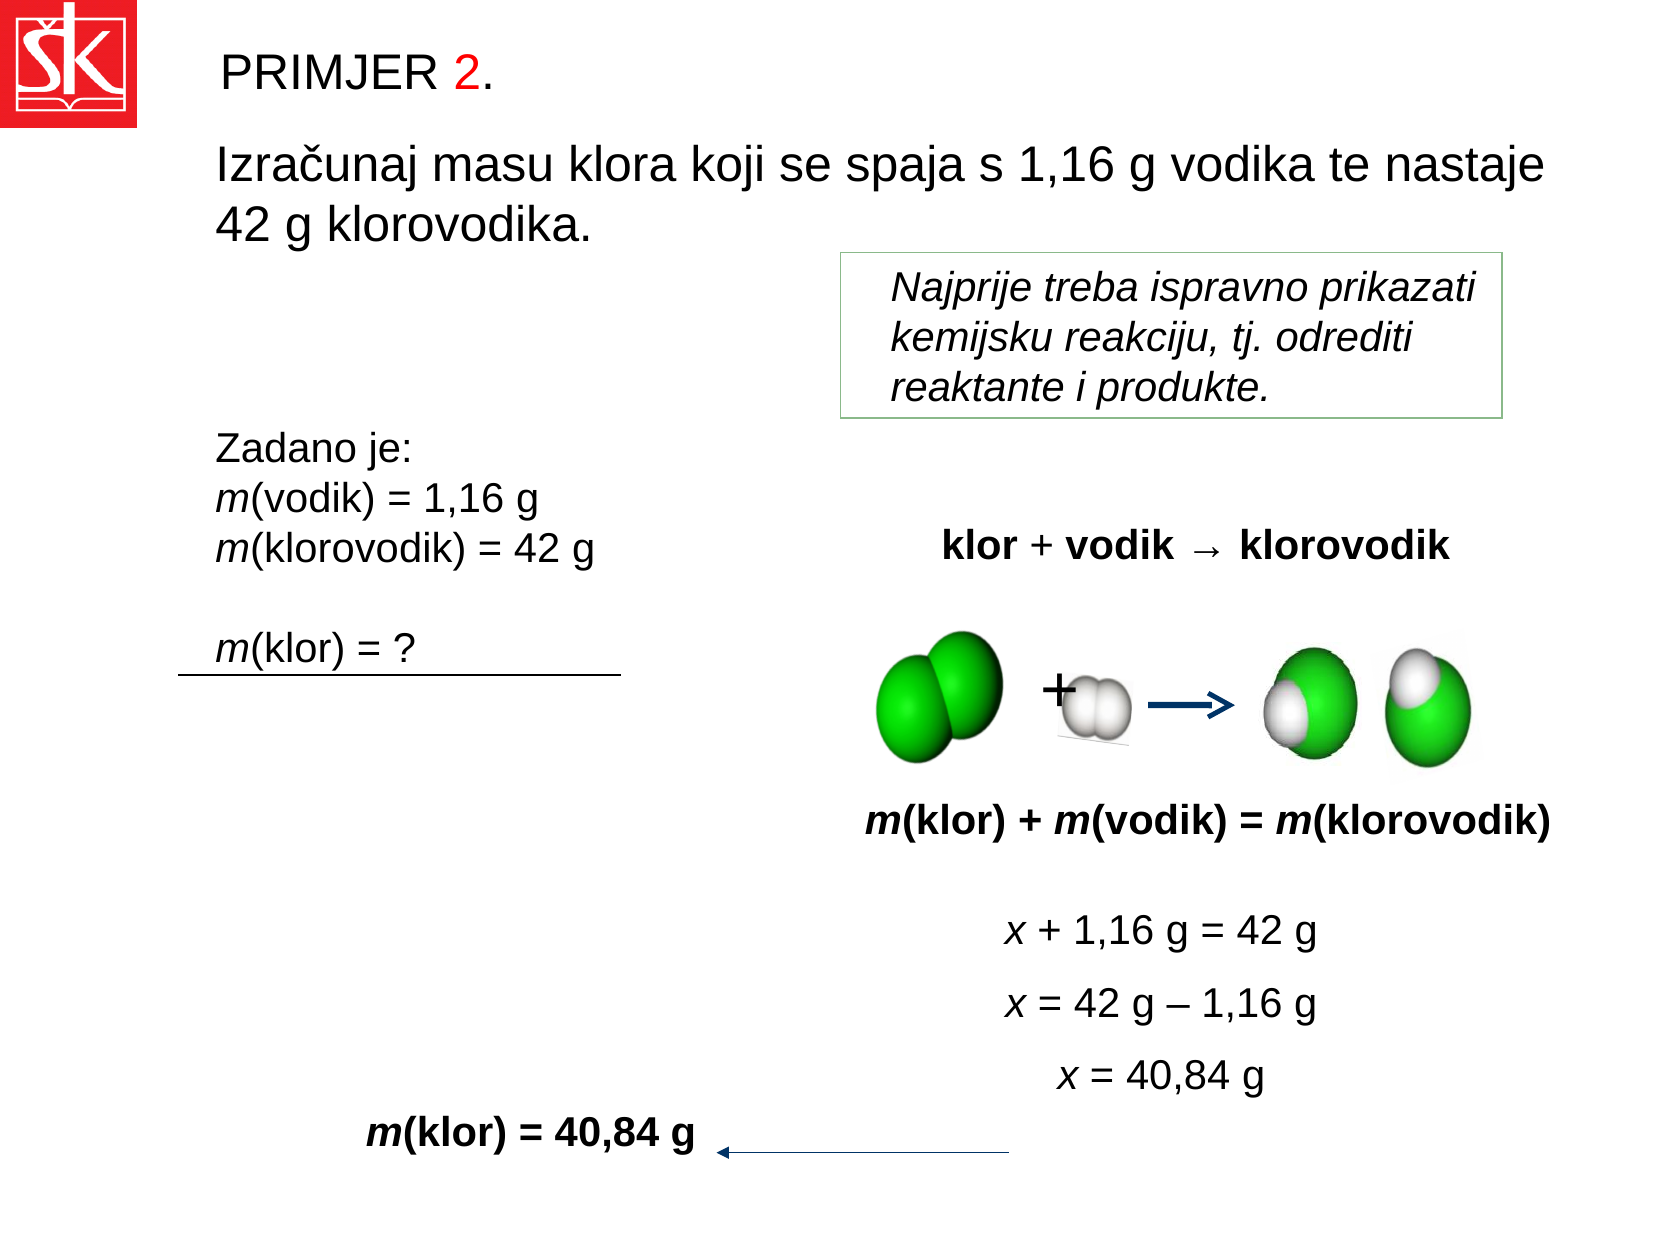

PRIMJER 2.
Izračunaj masu klora koji se spaja s 1,16 g vodika te nastaje 42 g klorovodika.
Najprije treba ispravno prikazati kemijsku reakciju, tj. odrediti reaktante i produkte.
Zadano je:
m(vodik) = 1,16 g
m(klorovodik) = 42 g
m(klor) = ?
klor + vodik → klorovodik
+
m(klor) + m(vodik) = m(klorovodik)
x + 1,16 g = 42 g
x = 42 g – 1,16 g
x = 40,84 g
m(klor) = 40,84 g